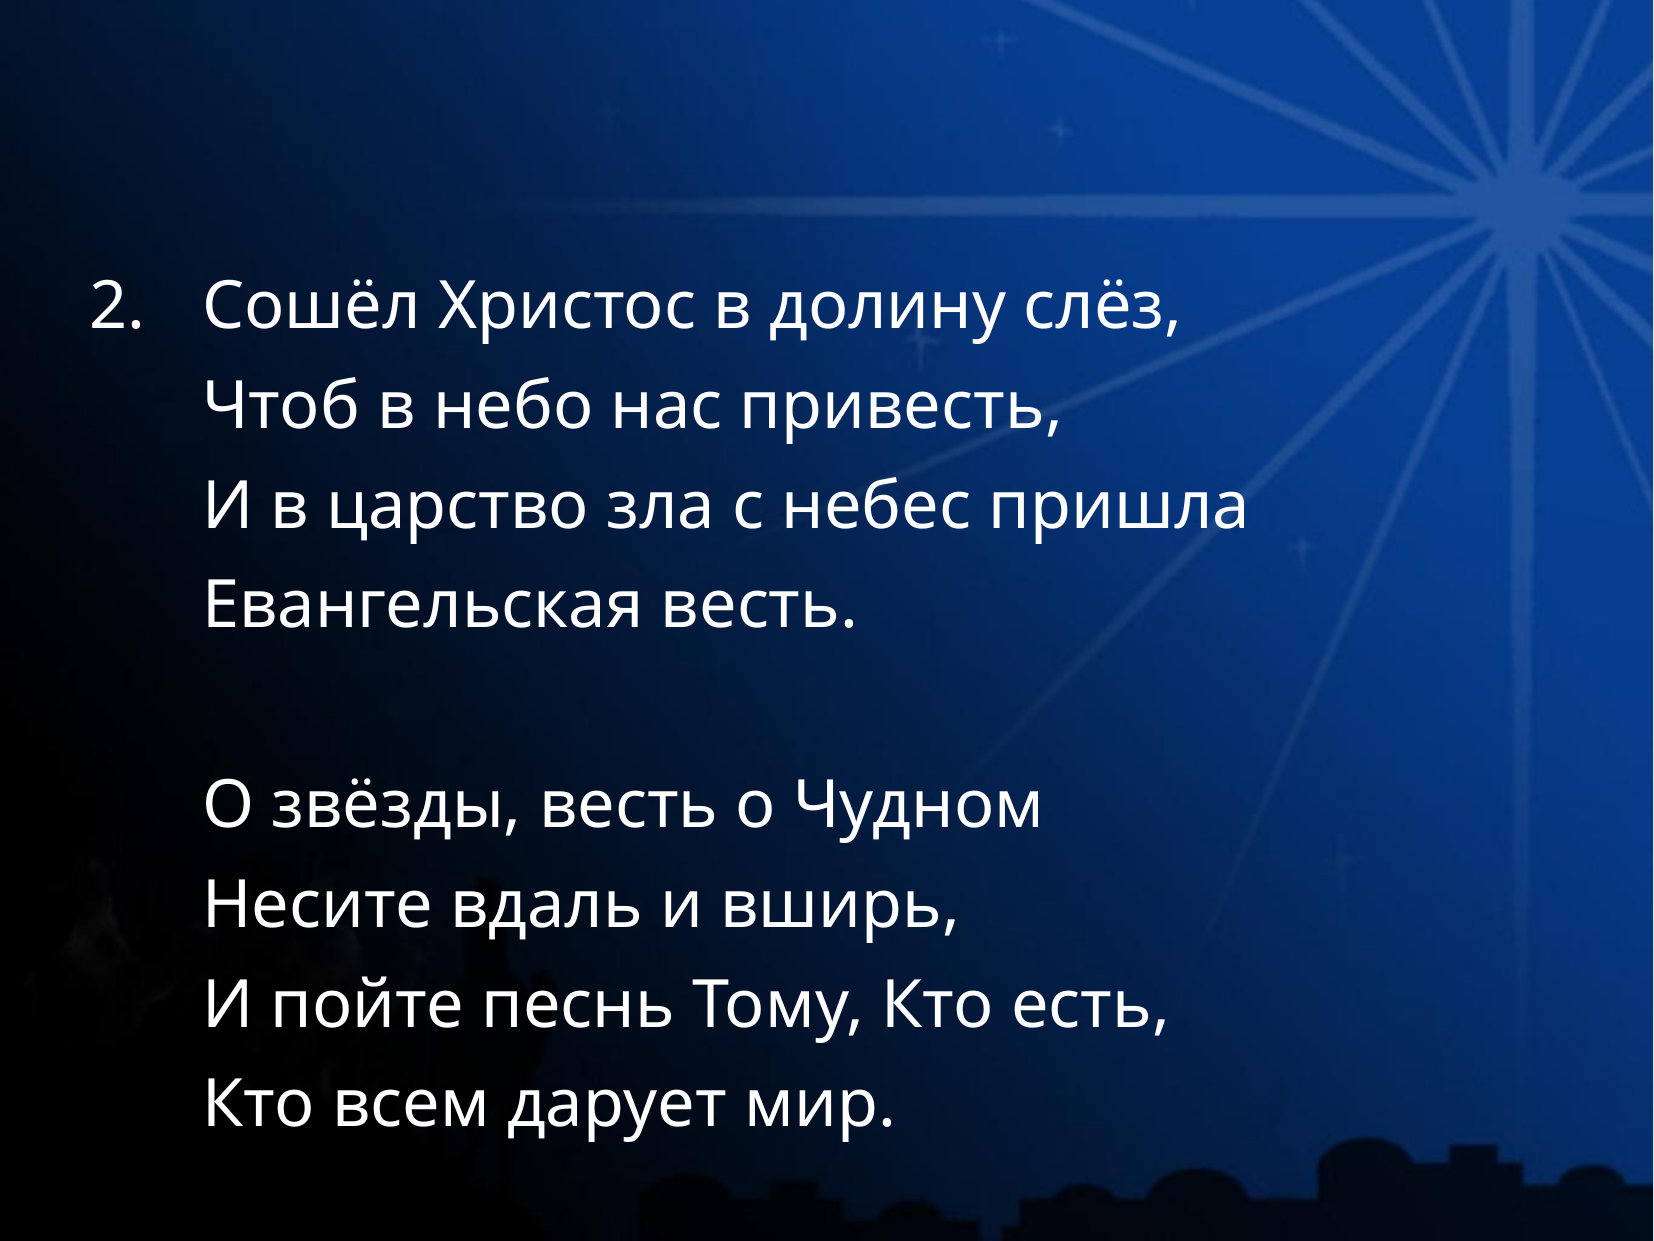

2.	Сошёл Христос в долину слёз,
	Чтоб в небо нас привесть,
	И в царство зла с небес пришла
	Евангельская весть.
	О звёзды, весть о Чудном
	Несите вдаль и вширь,
	И пойте песнь Тому, Кто есть,
	Кто всем дарует мир.